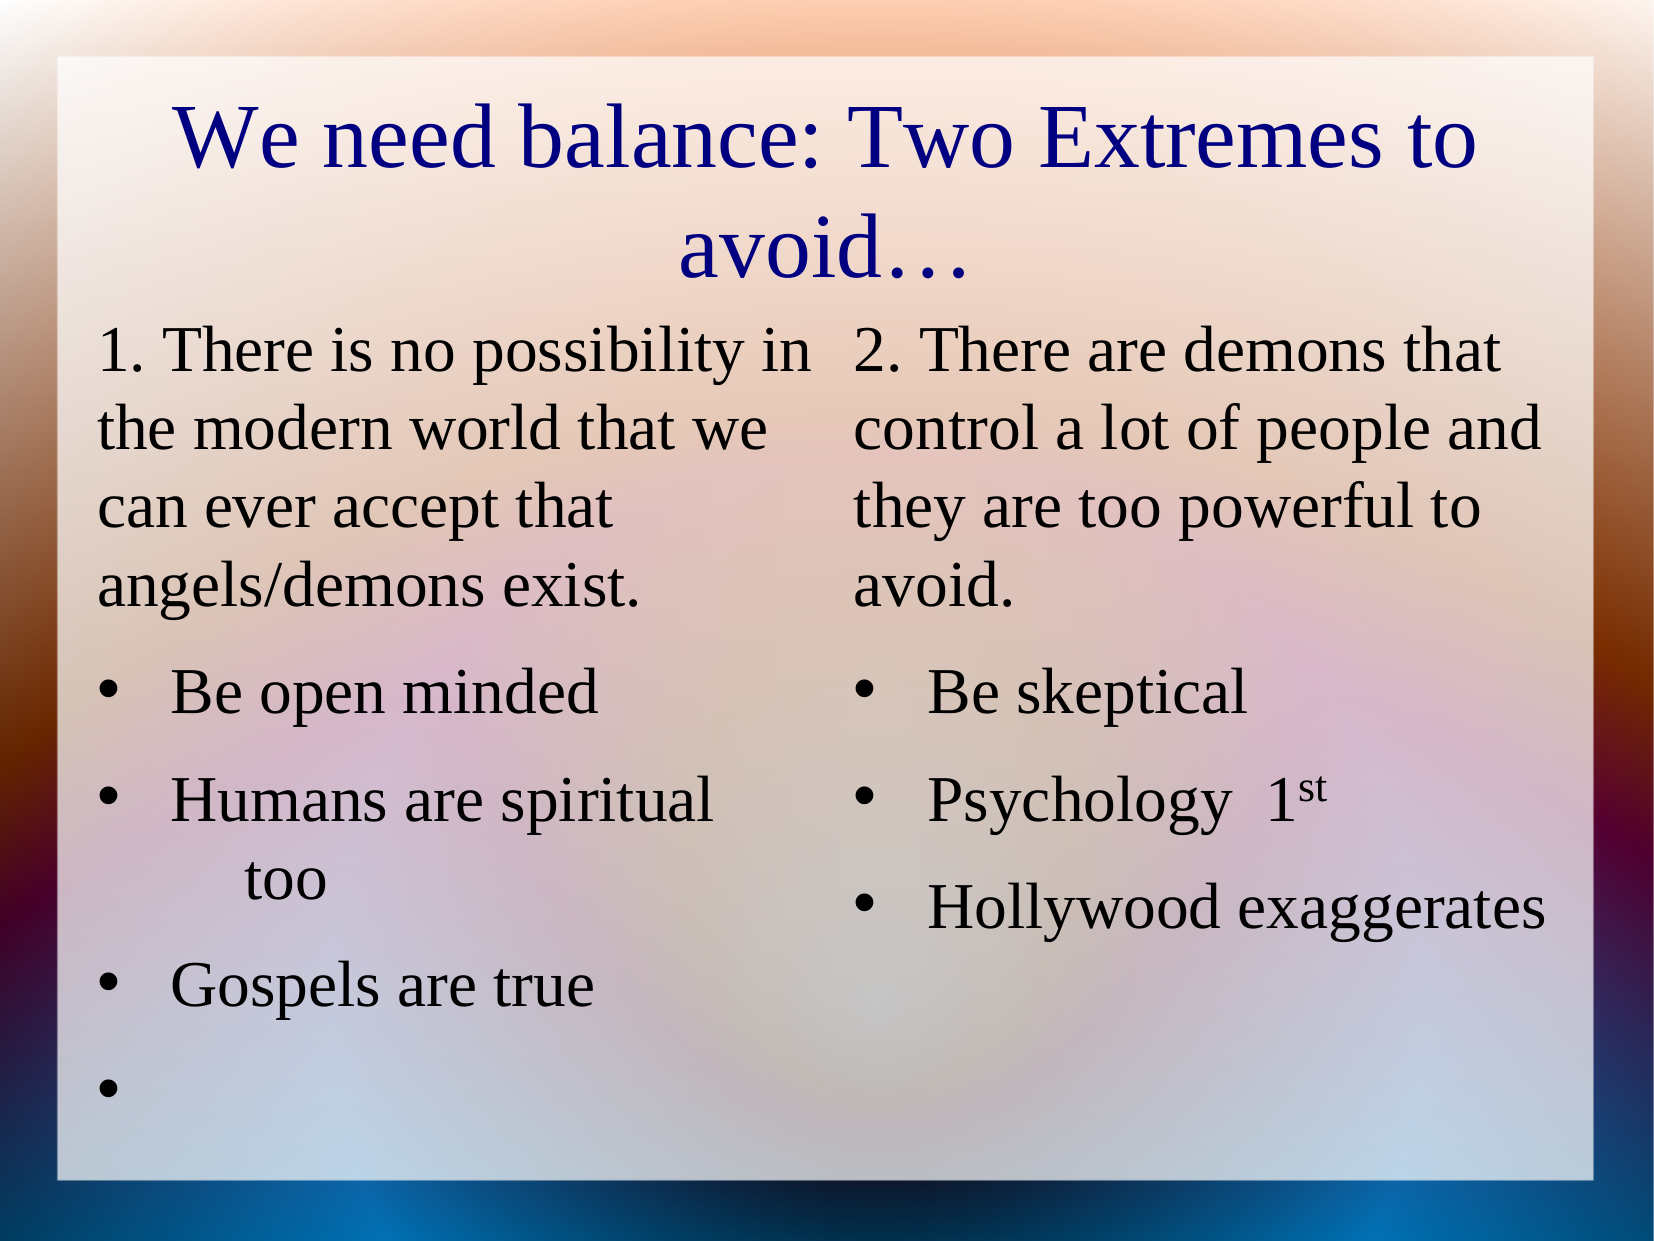

# We need balance: Two Extremes to avoid…
1. There is no possibility in the modern world that we can ever accept that angels/demons exist.
Be open minded
Humans are spiritual too
Gospels are true
2. There are demons that control a lot of people and they are too powerful to avoid.
Be skeptical
Psychology 1st
Hollywood exaggerates